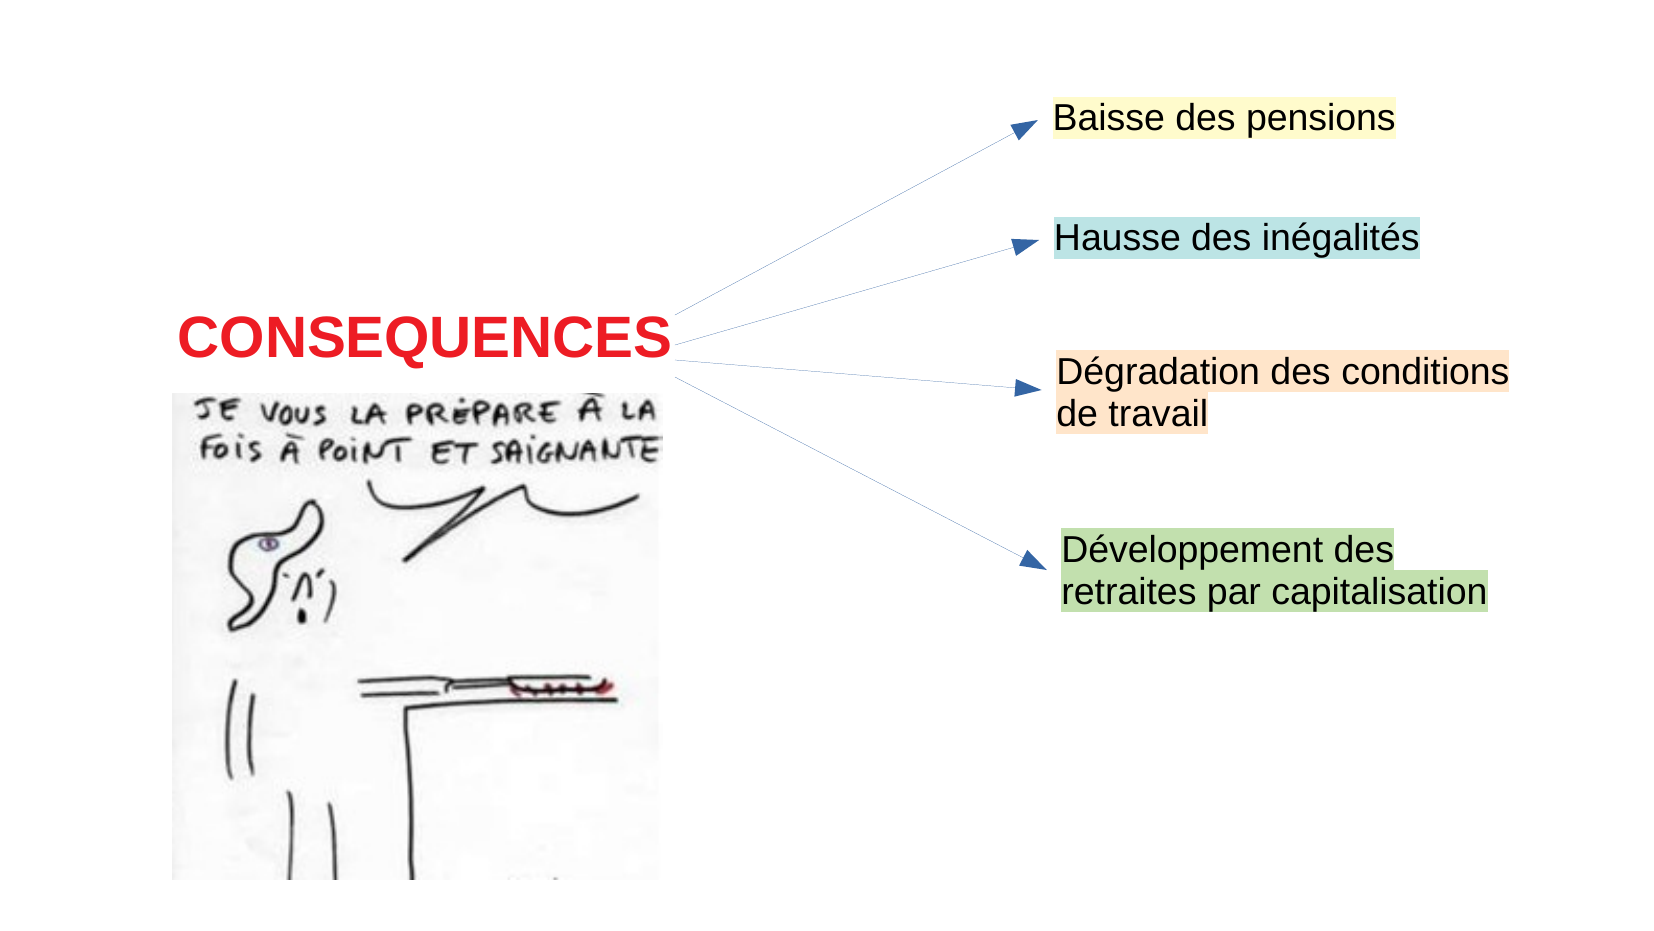

Baisse des pensions
Hausse des inégalités
CONSEQUENCES
Dégradation des conditions
de travail
Développement des retraites par capitalisation